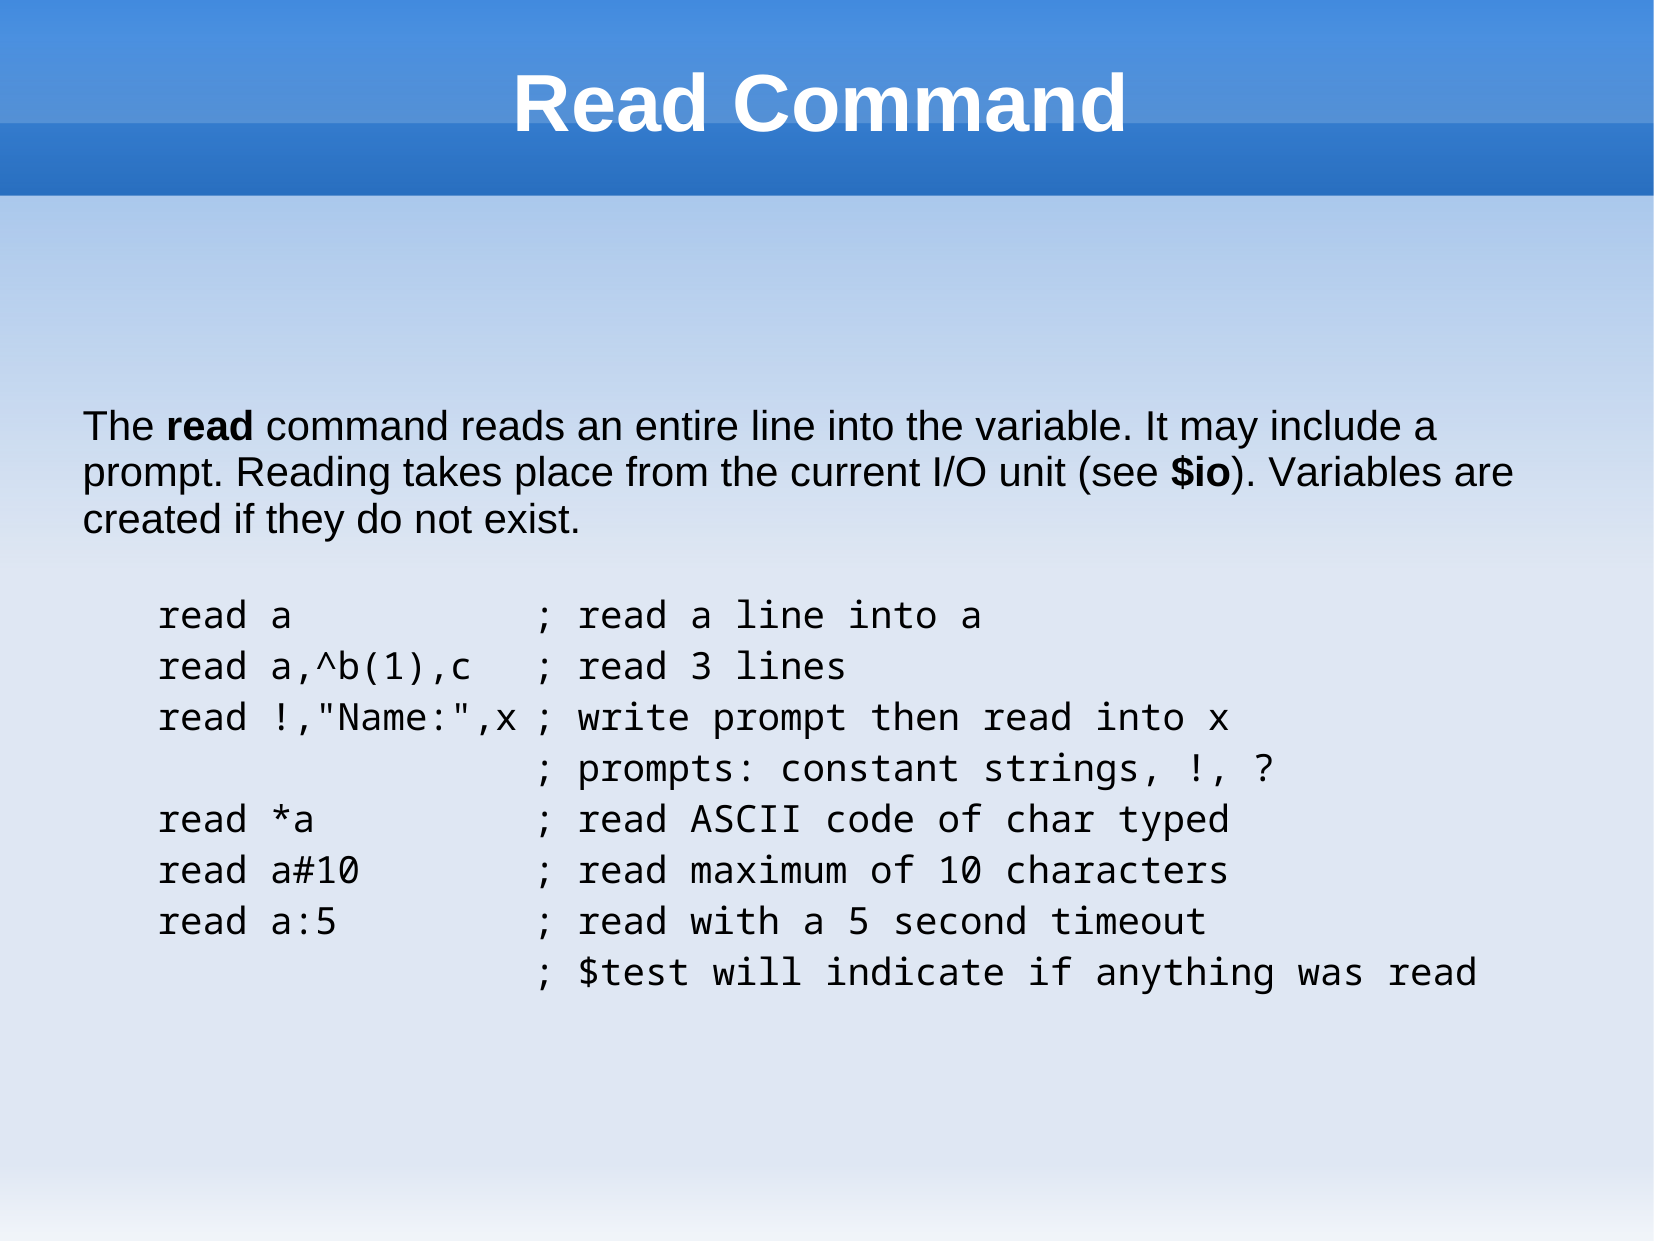

# Read Command
The read command reads an entire line into the variable. It may include a prompt. Reading takes place from the current I/O unit (see $io). Variables are created if they do not exist.
	read a				; read a line into a
	read a,^b(1),c	; read 3 lines
	read !,"Name:",x	; write prompt then read into x
						; prompts: constant strings, !, ?
	read *a			; read ASCII code of char typed
	read a#10			; read maximum of 10 characters
	read a:5			; read with a 5 second timeout
						; $test will indicate if anything was read